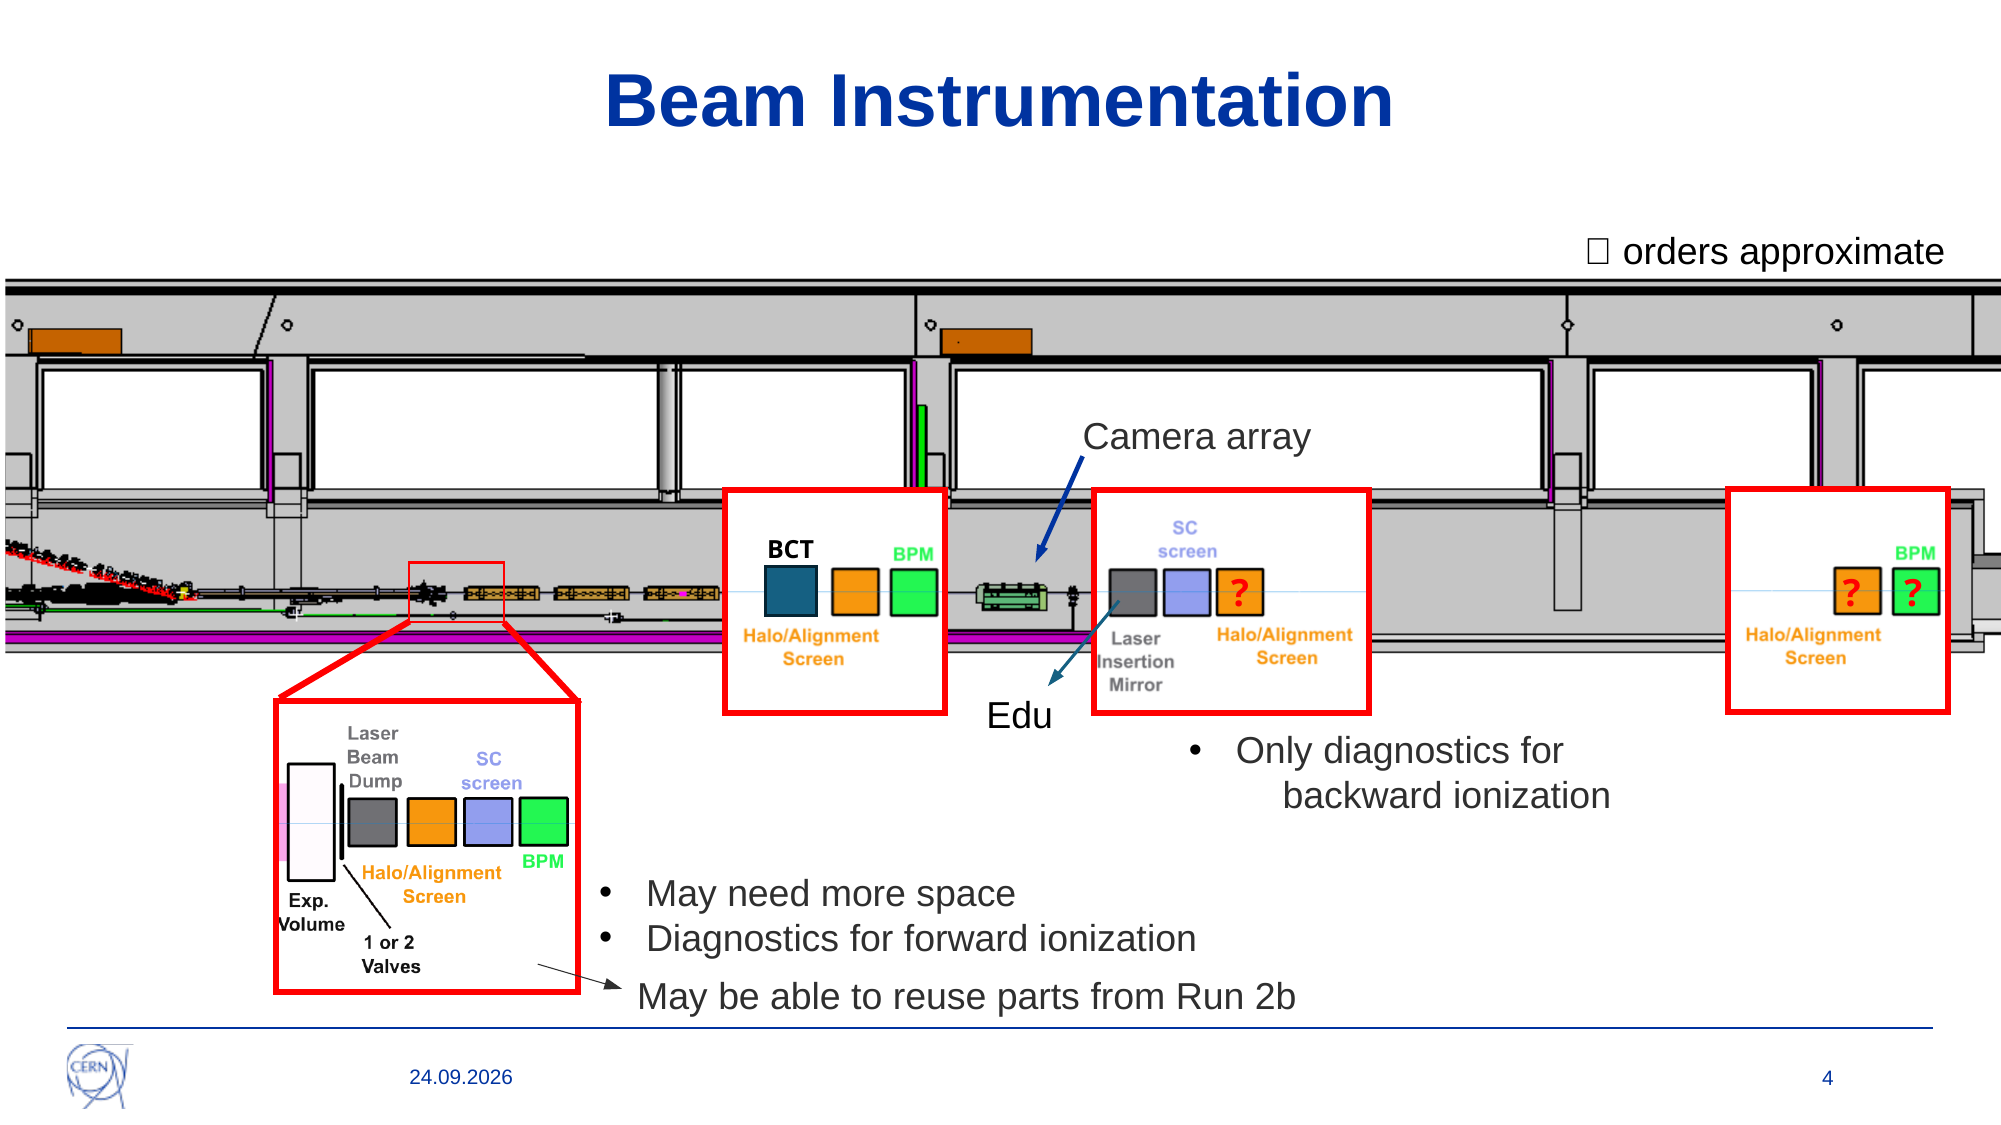

# Beam Instrumentation
 orders approximate
Camera array
BCT
?
?
?
Edu
Only diagnostics for
backward ionization
May need more space
Diagnostics for forward ionization
May be able to reuse parts from Run 2b